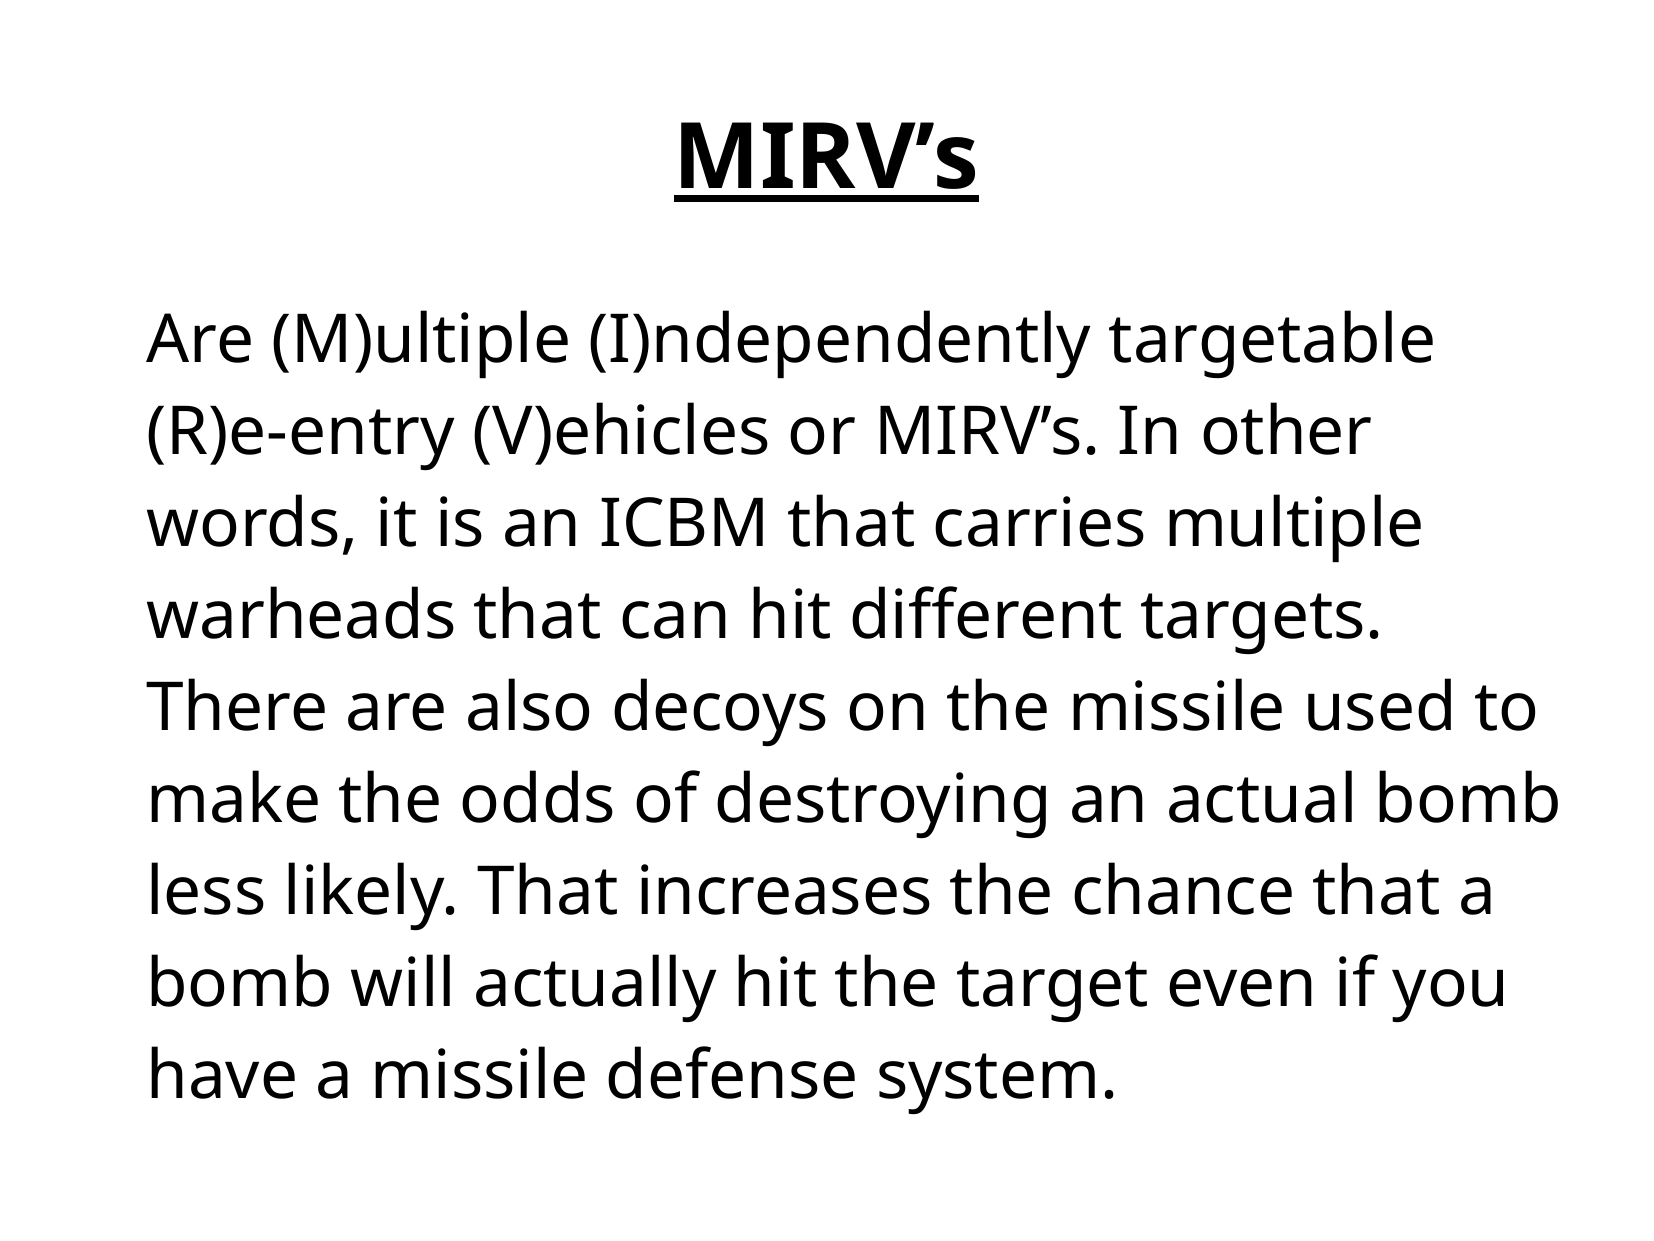

# MIRV’s
Are (M)ultiple (I)ndependently targetable (R)e-entry (V)ehicles or MIRV’s. In other words, it is an ICBM that carries multiple warheads that can hit different targets. There are also decoys on the missile used to make the odds of destroying an actual bomb less likely. That increases the chance that a bomb will actually hit the target even if you have a missile defense system.